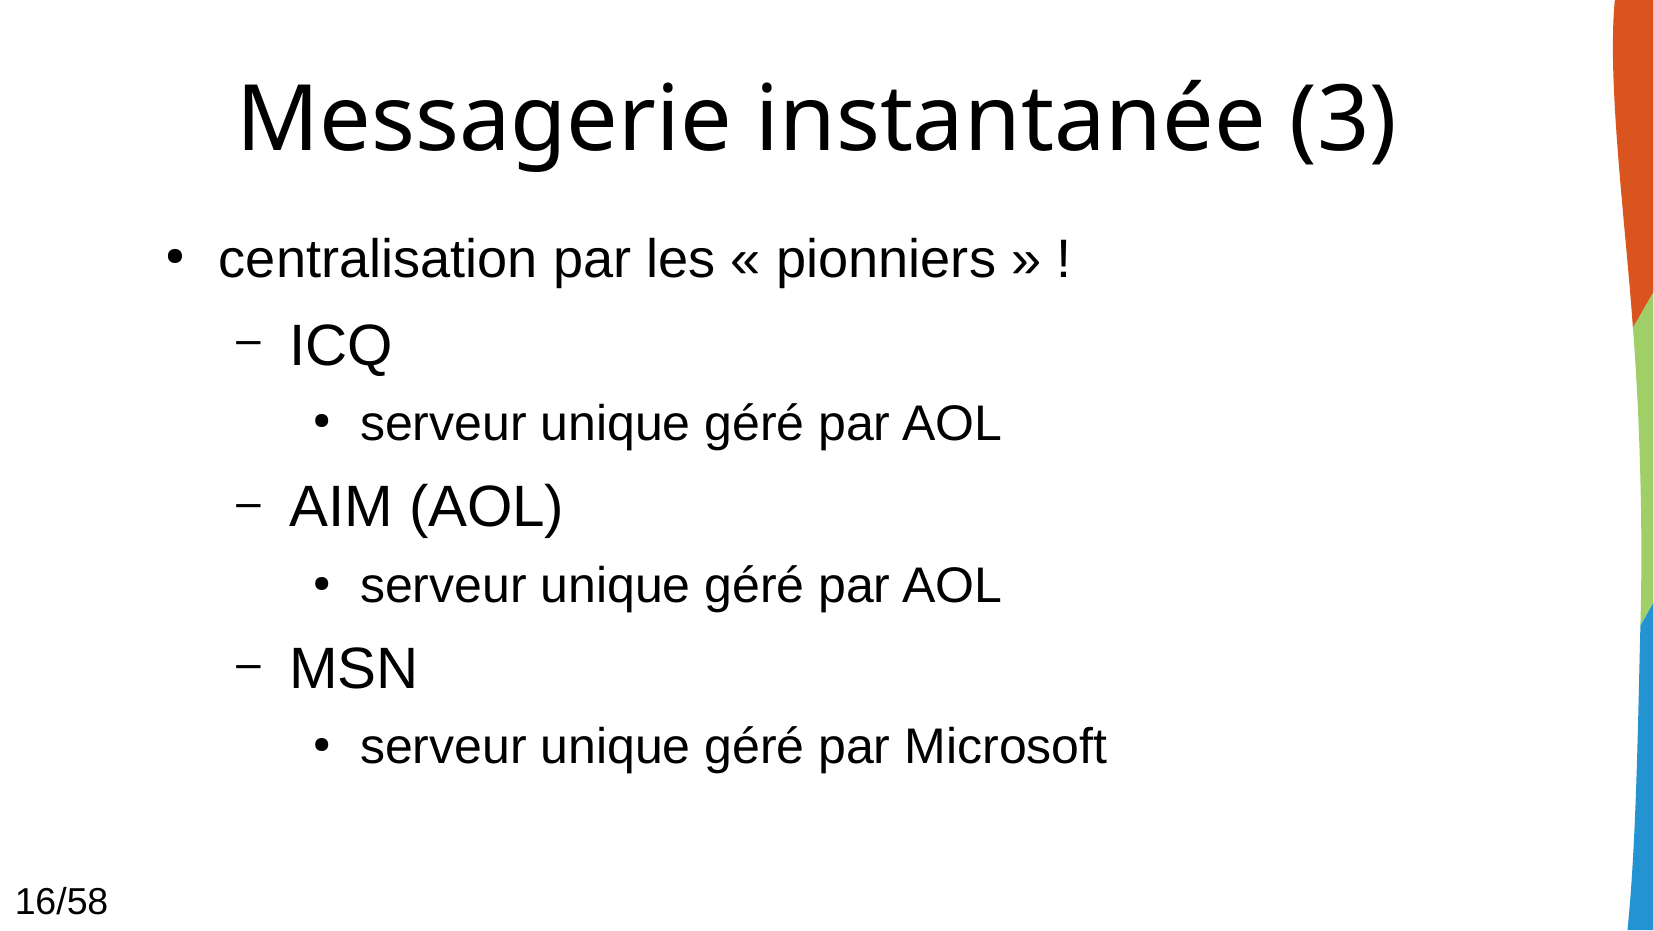

# Messagerie instantanée (3)
centralisation par les « pionniers » !
ICQ
serveur unique géré par AOL
AIM (AOL)
serveur unique géré par AOL
MSN
serveur unique géré par Microsoft